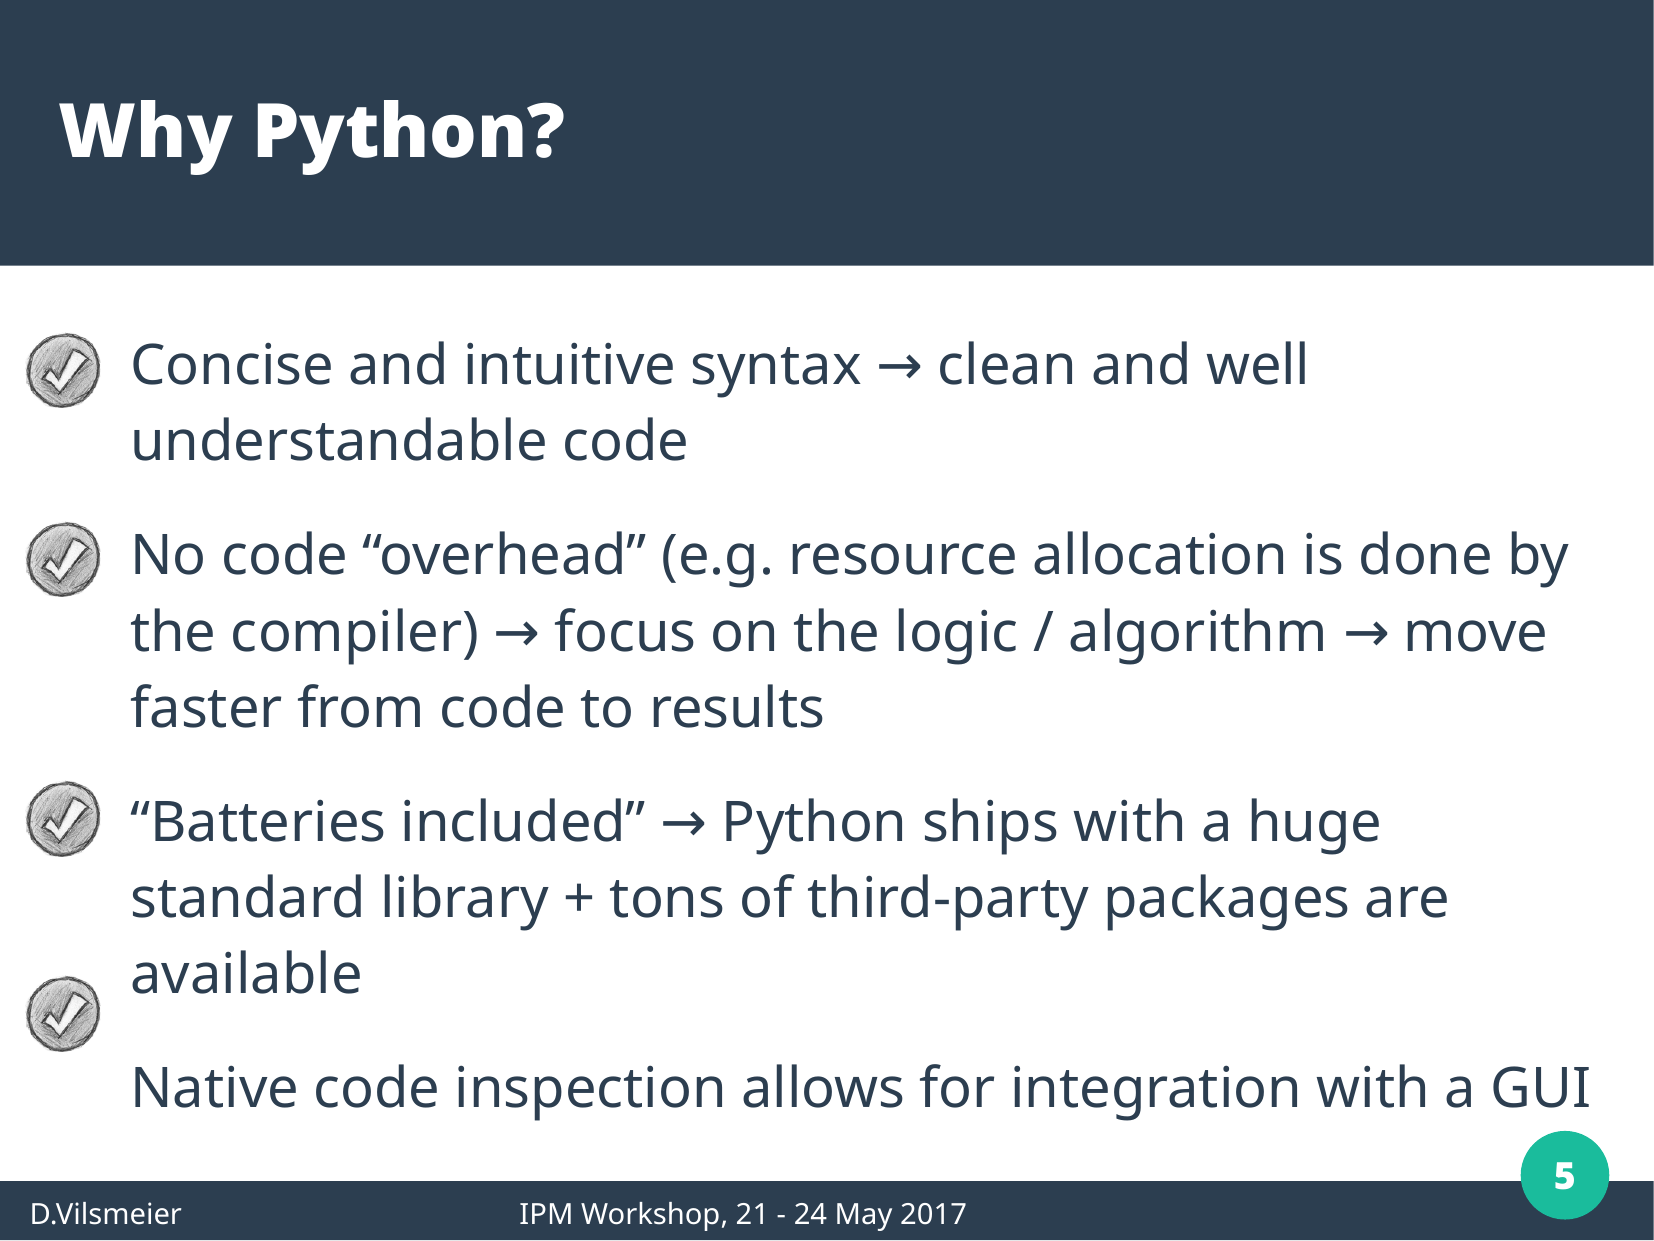

# Why Python?
Concise and intuitive syntax → clean and well understandable code
No code “overhead” (e.g. resource allocation is done by the compiler) → focus on the logic / algorithm → move faster from code to results
“Batteries included” → Python ships with a huge standard library + tons of third-party packages are available
Native code inspection allows for integration with a GUI
5
D.Vilsmeier IPM Workshop, 21 - 24 May 2017